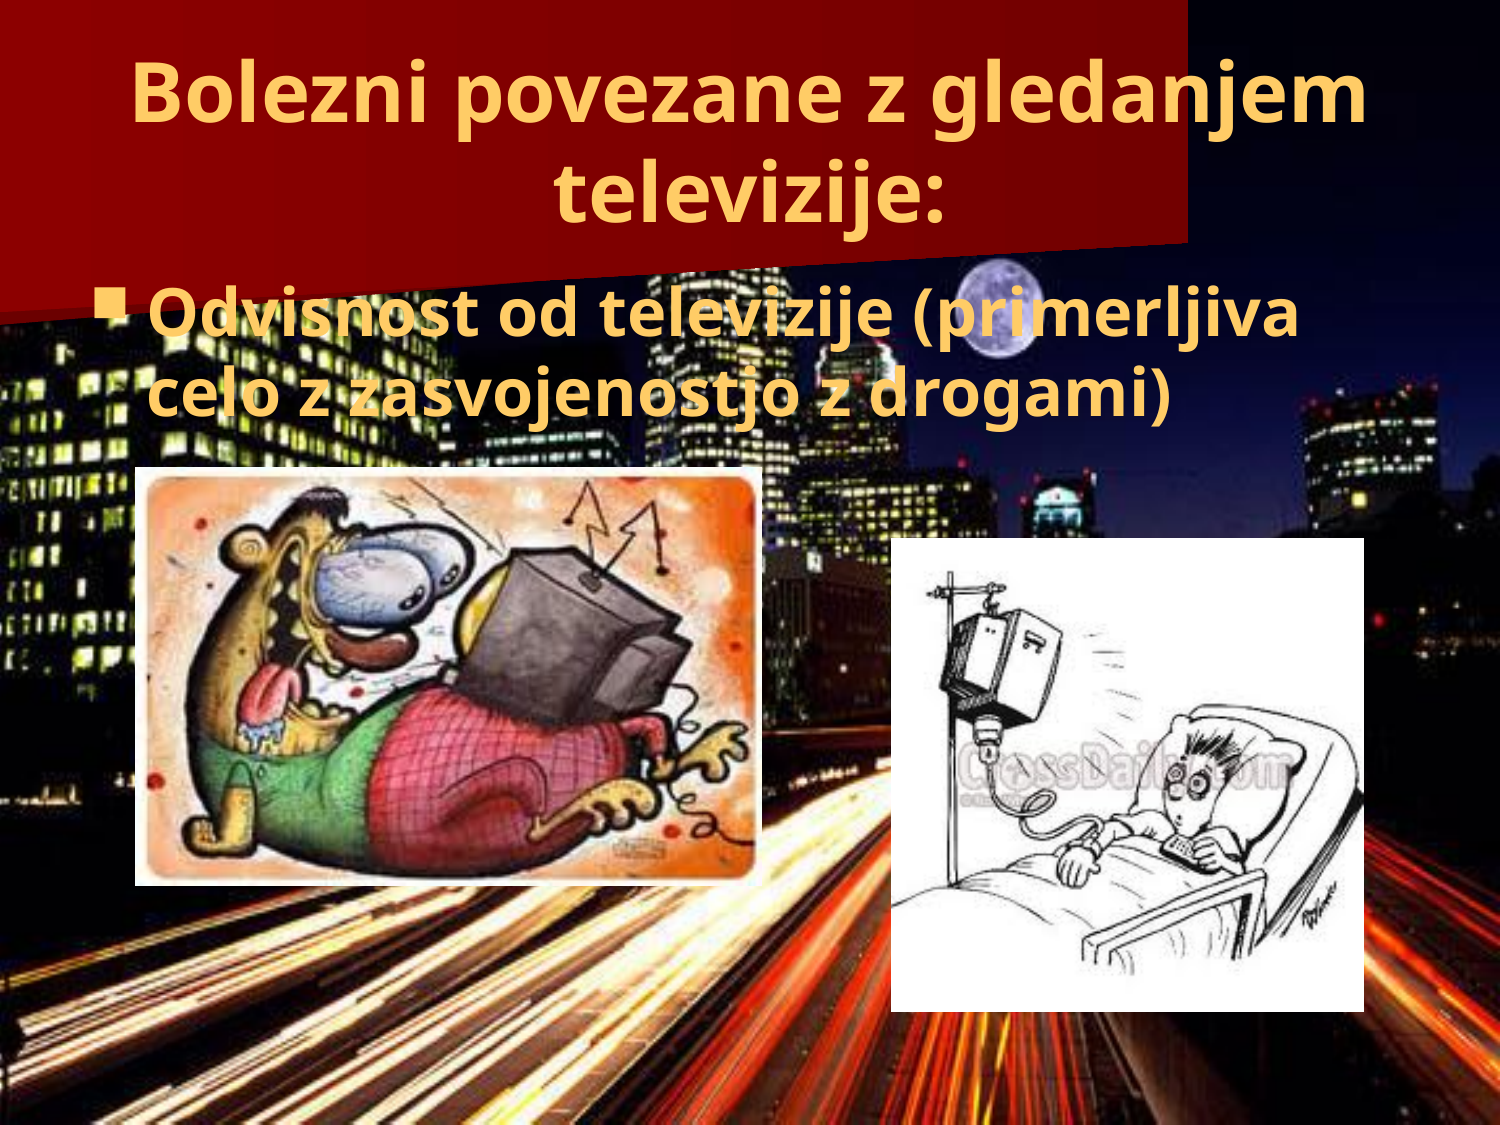

# Bolezni povezane z gledanjem televizije:
Odvisnost od televizije (primerljiva celo z zasvojenostjo z drogami)